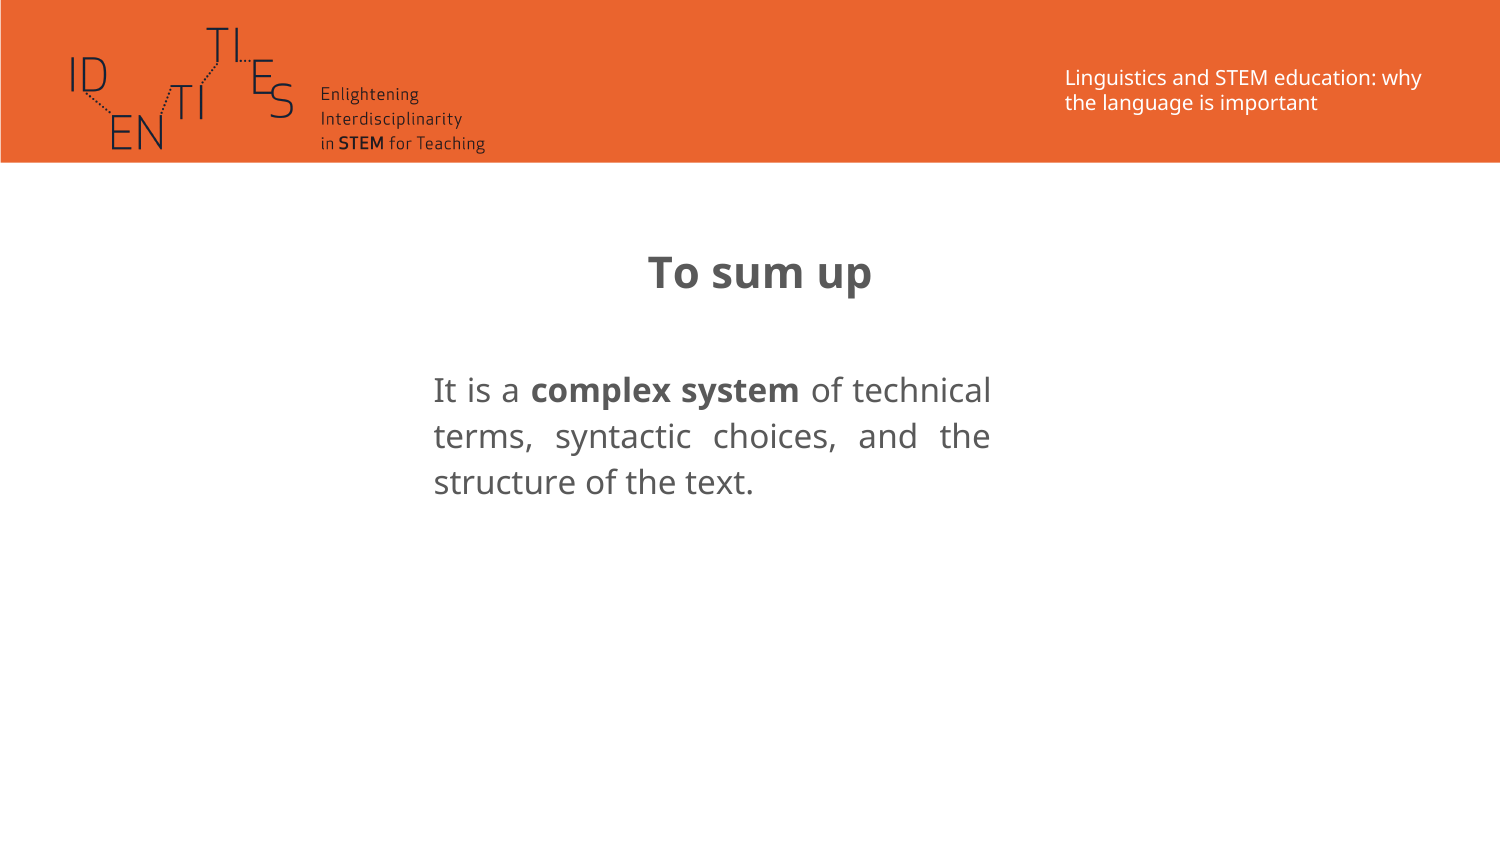

#
Linguistics and STEM education: why the language is important
To sum up
It is a complex system of technical terms, syntactic choices, and the structure of the text.